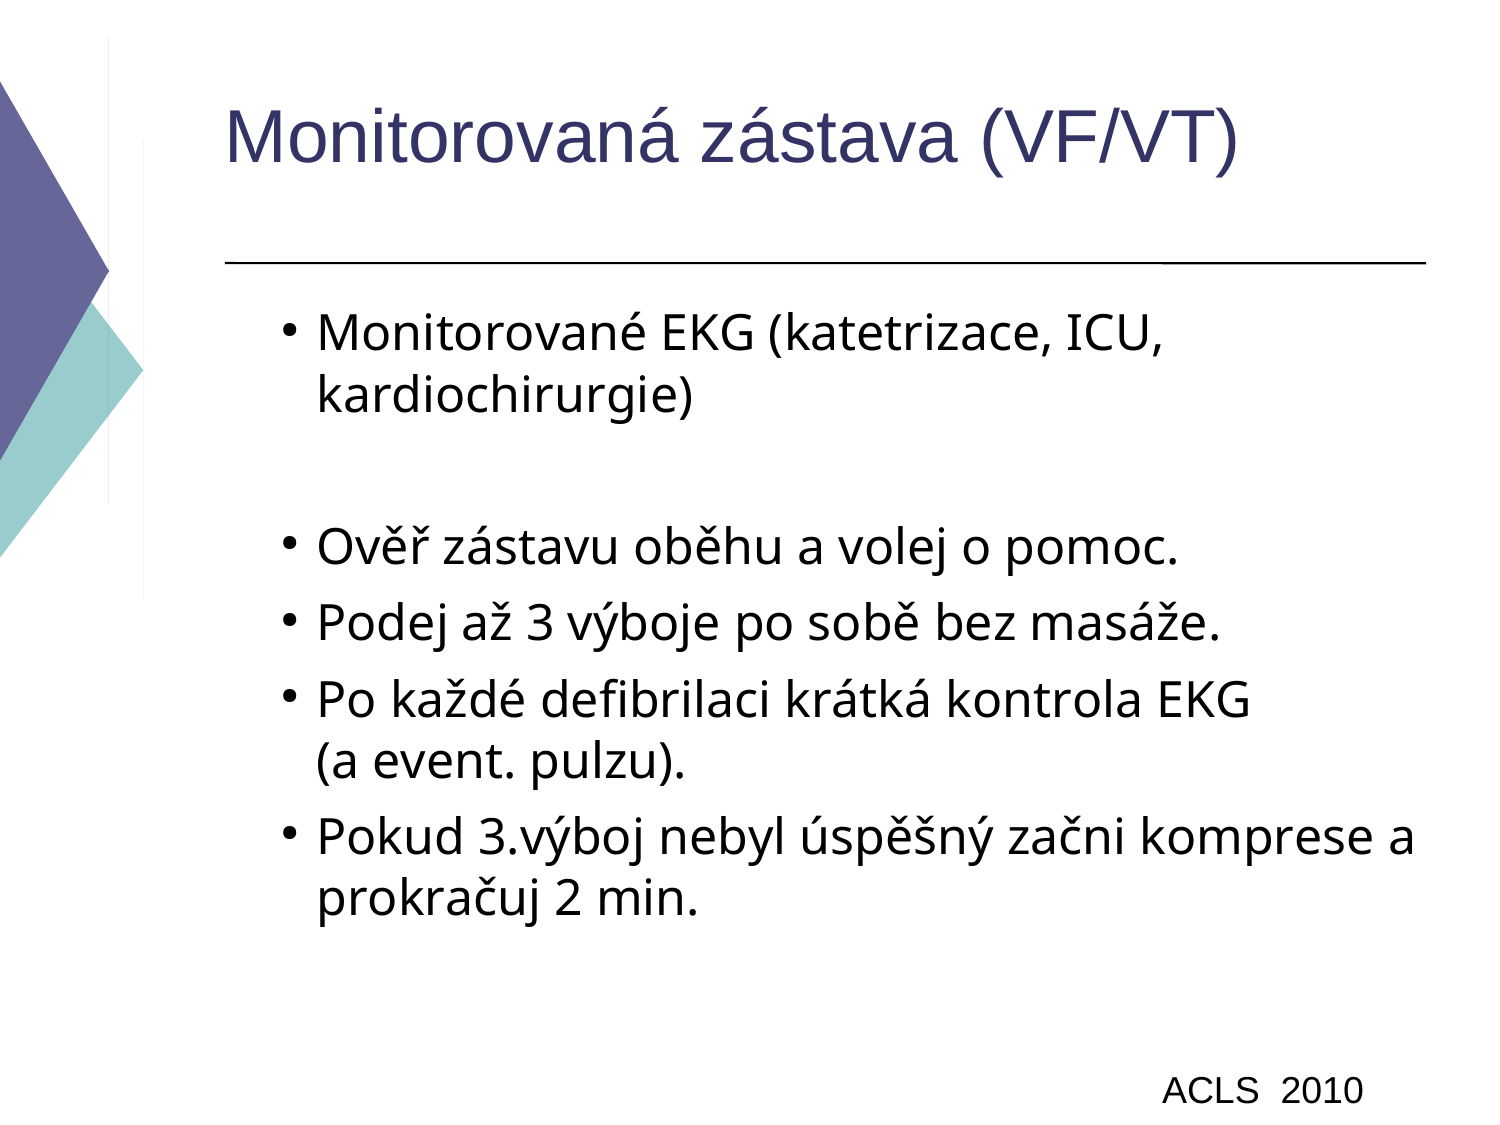

# Monitorovaná zástava (VF/VT)
Monitorované EKG (katetrizace, ICU, kardiochirurgie)
Ověř zástavu oběhu a volej o pomoc.
Podej až 3 výboje po sobě bez masáže.
Po každé defibrilaci krátká kontrola EKG
(a event. pulzu).
Pokud 3.výboj nebyl úspěšný začni komprese a prokračuj 2 min.
ACLS 2010